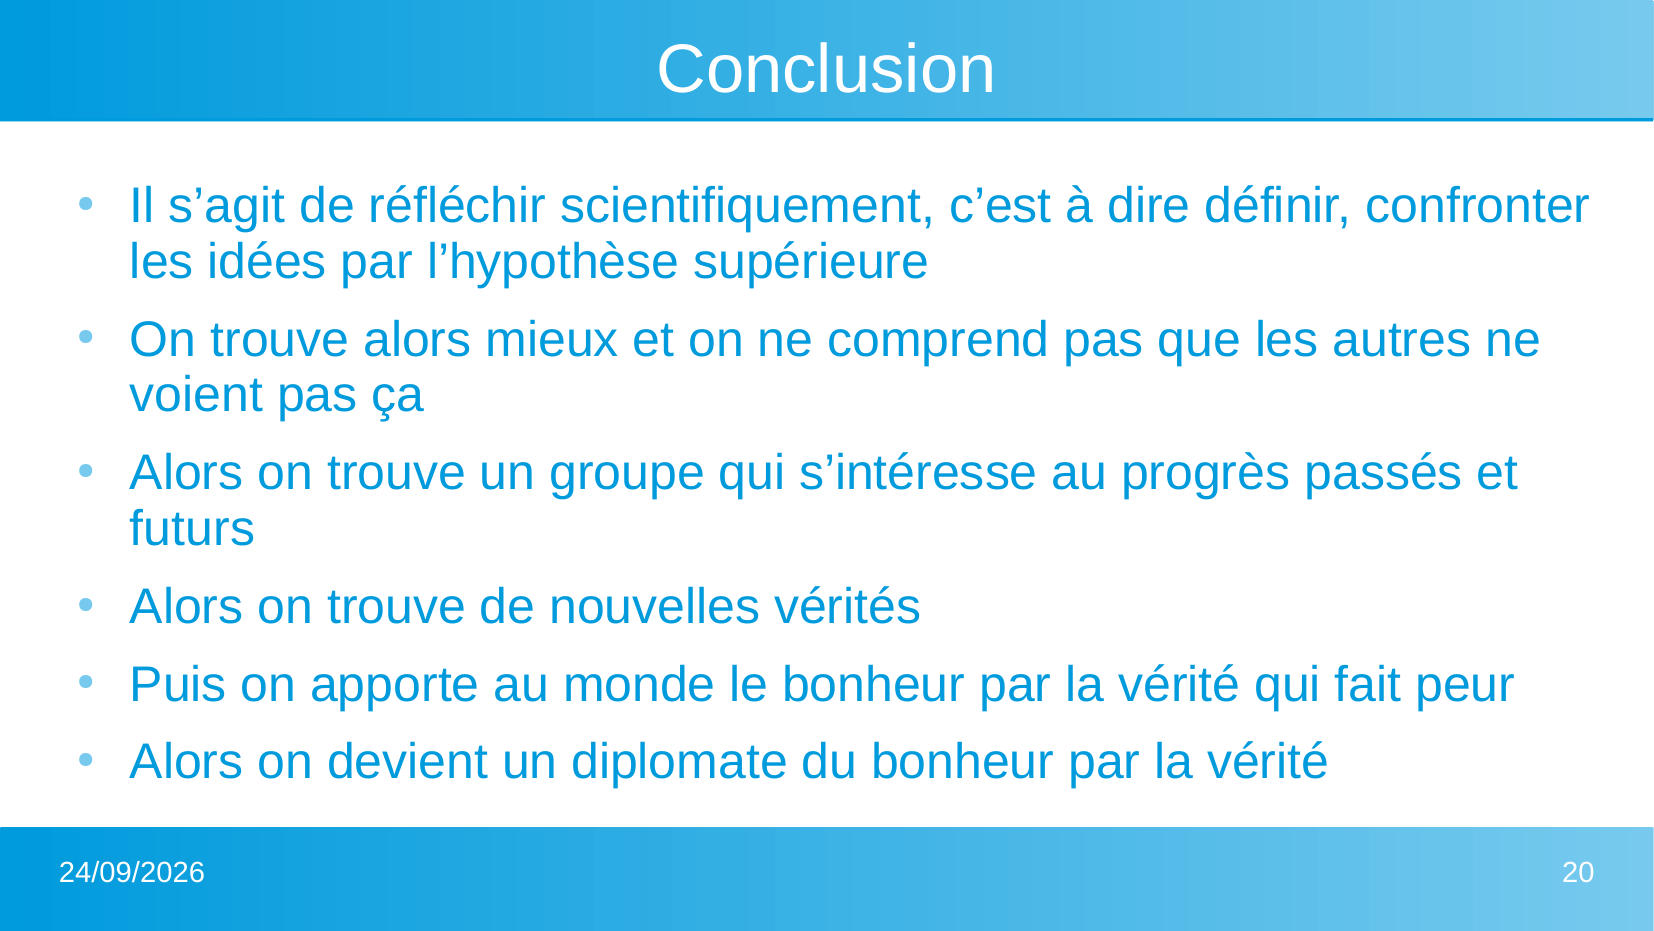

# Conclusion
Il s’agit de réfléchir scientifiquement, c’est à dire définir, confronter les idées par l’hypothèse supérieure
On trouve alors mieux et on ne comprend pas que les autres ne voient pas ça
Alors on trouve un groupe qui s’intéresse au progrès passés et futurs
Alors on trouve de nouvelles vérités
Puis on apporte au monde le bonheur par la vérité qui fait peur
Alors on devient un diplomate du bonheur par la vérité
20